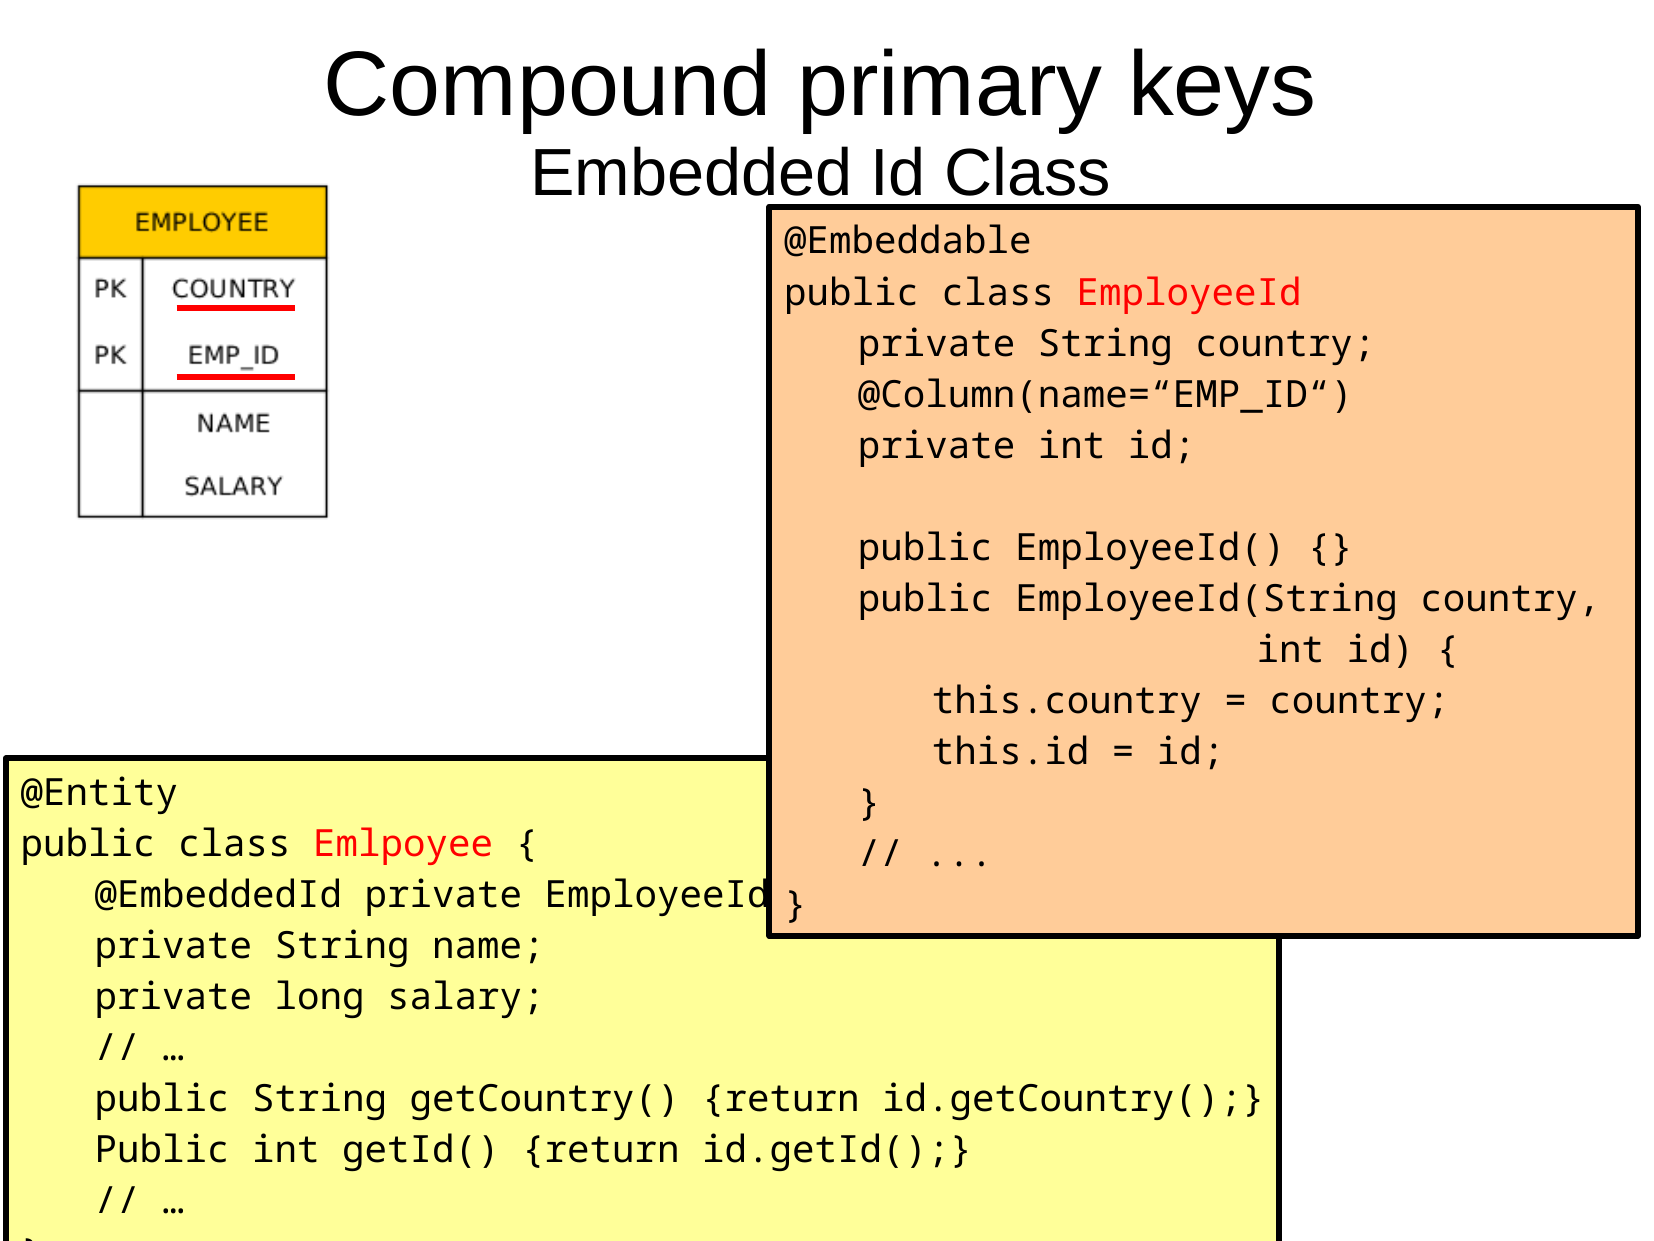

# Compound primary keys Embedded Id Class
@Embeddable
public class EmployeeId
	private String country;
	@Column(name=“EMP_ID“)
	private int id;
	public EmployeeId() {}
	public EmployeeId(String country,
 int id) {
		this.country = country;
		this.id = id;
	}
	// ...
}
@Entity
public class Emlpoyee {
	@EmbeddedId private EmployeeId id;
	private String name;
	private long salary;
	// …
	public String getCountry() {return id.getCountry();}
	Public int getId() {return id.getId();}
	// …
}
KBSS 2010